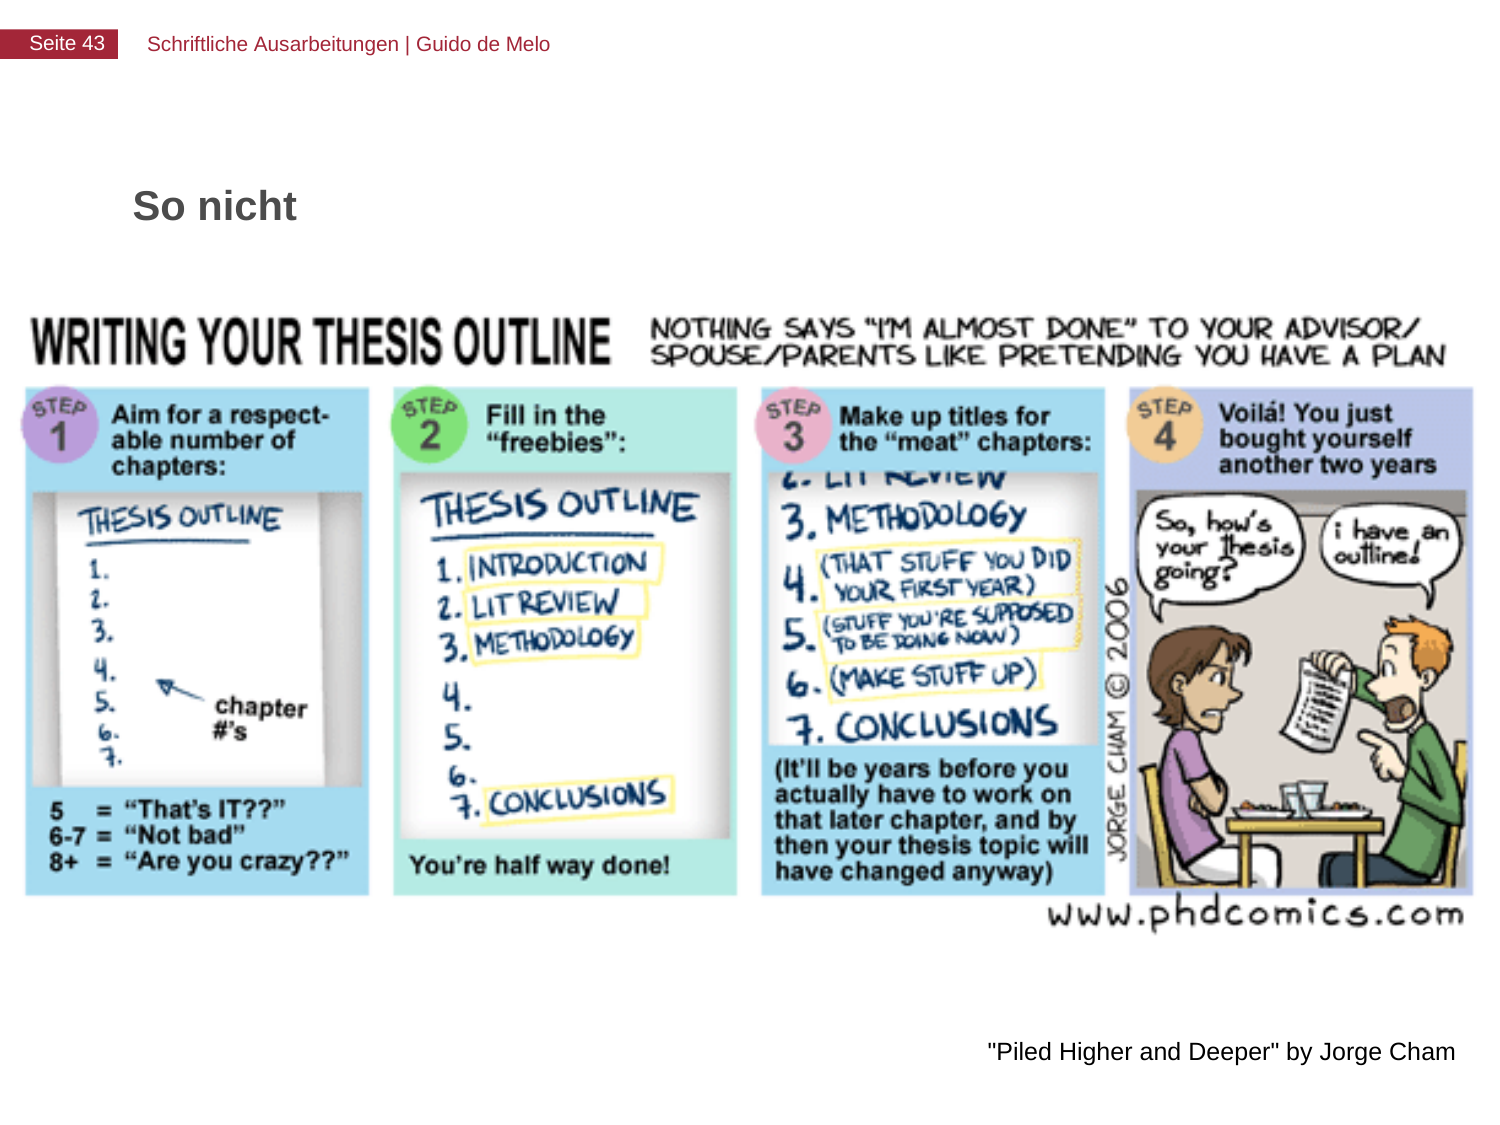

# So nicht
"Piled Higher and Deeper" by Jorge Cham